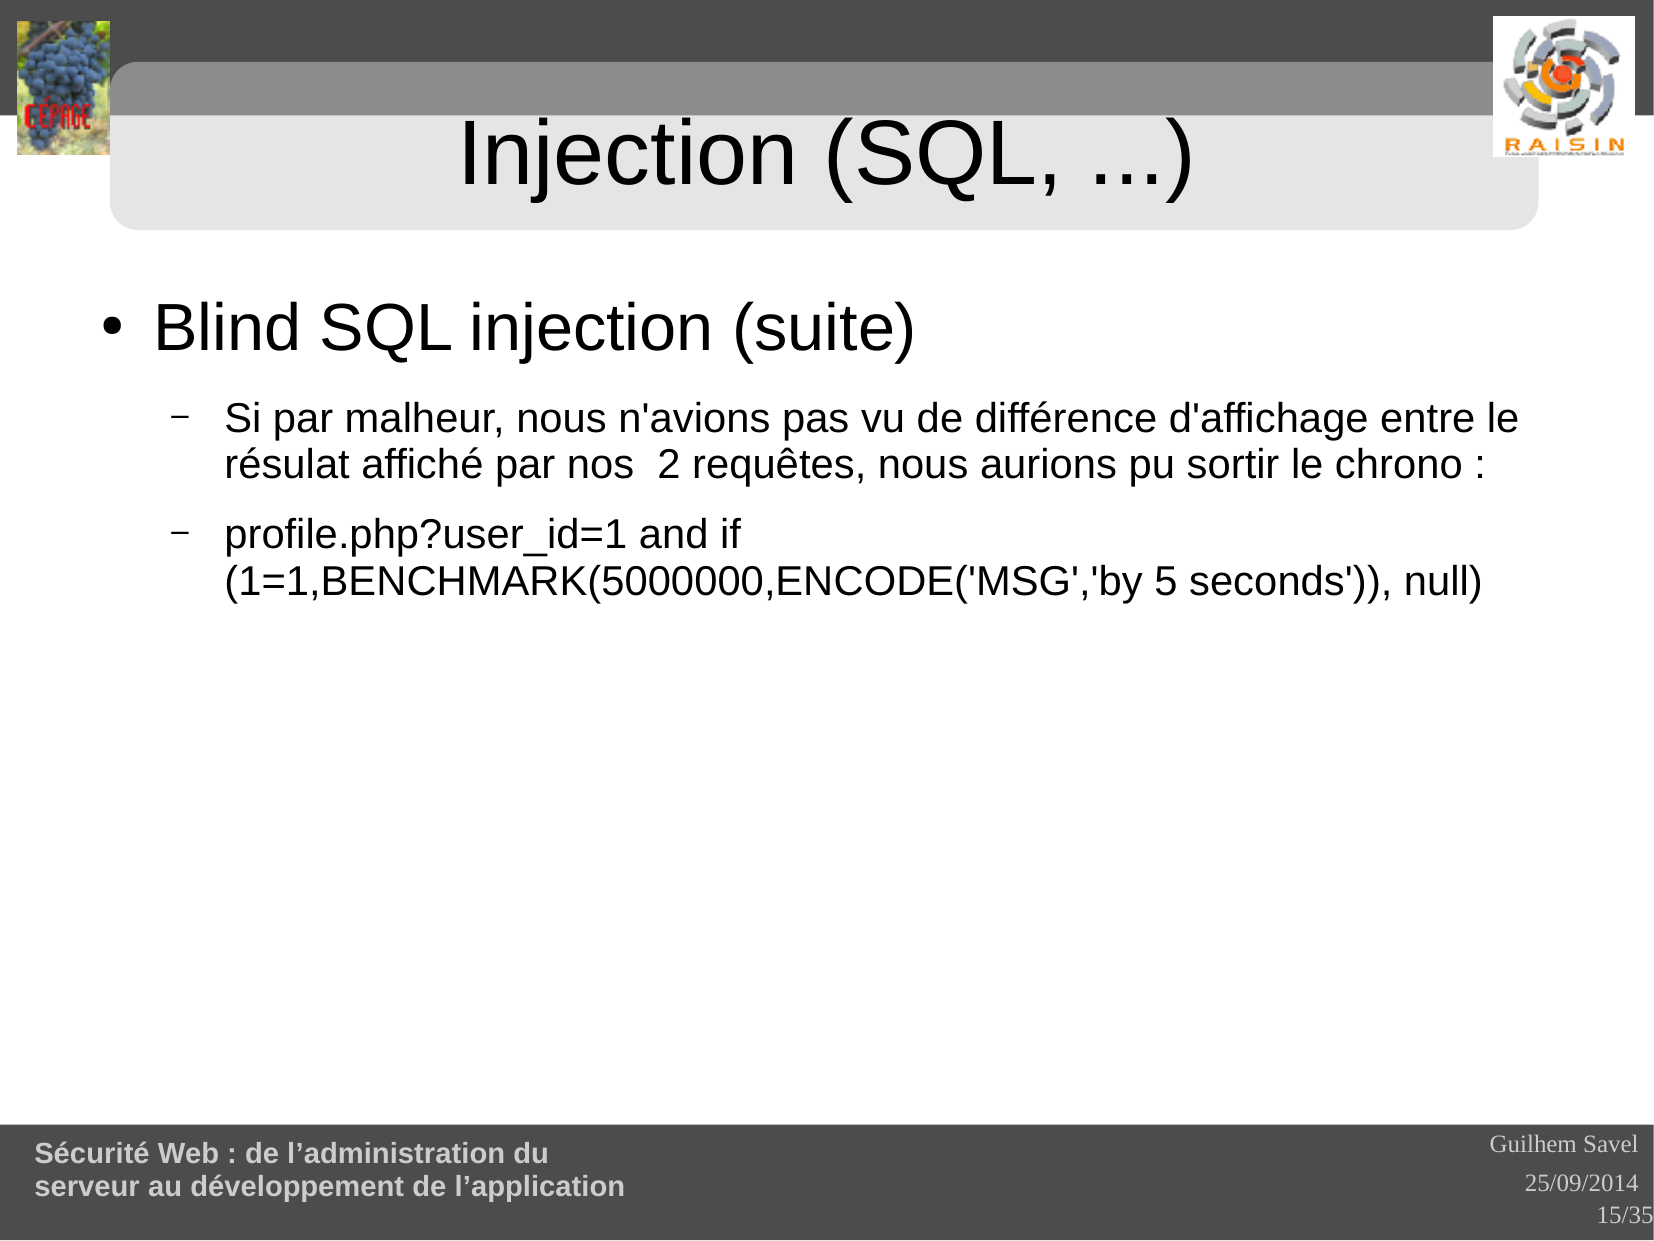

# Injection (SQL, ...)
Blind SQL injection (suite)
Si par malheur, nous n'avions pas vu de différence d'affichage entre le résulat affiché par nos 2 requêtes, nous aurions pu sortir le chrono :
profile.php?user_id=1 and if (1=1,BENCHMARK(5000000,ENCODE('MSG','by 5 seconds')), null)